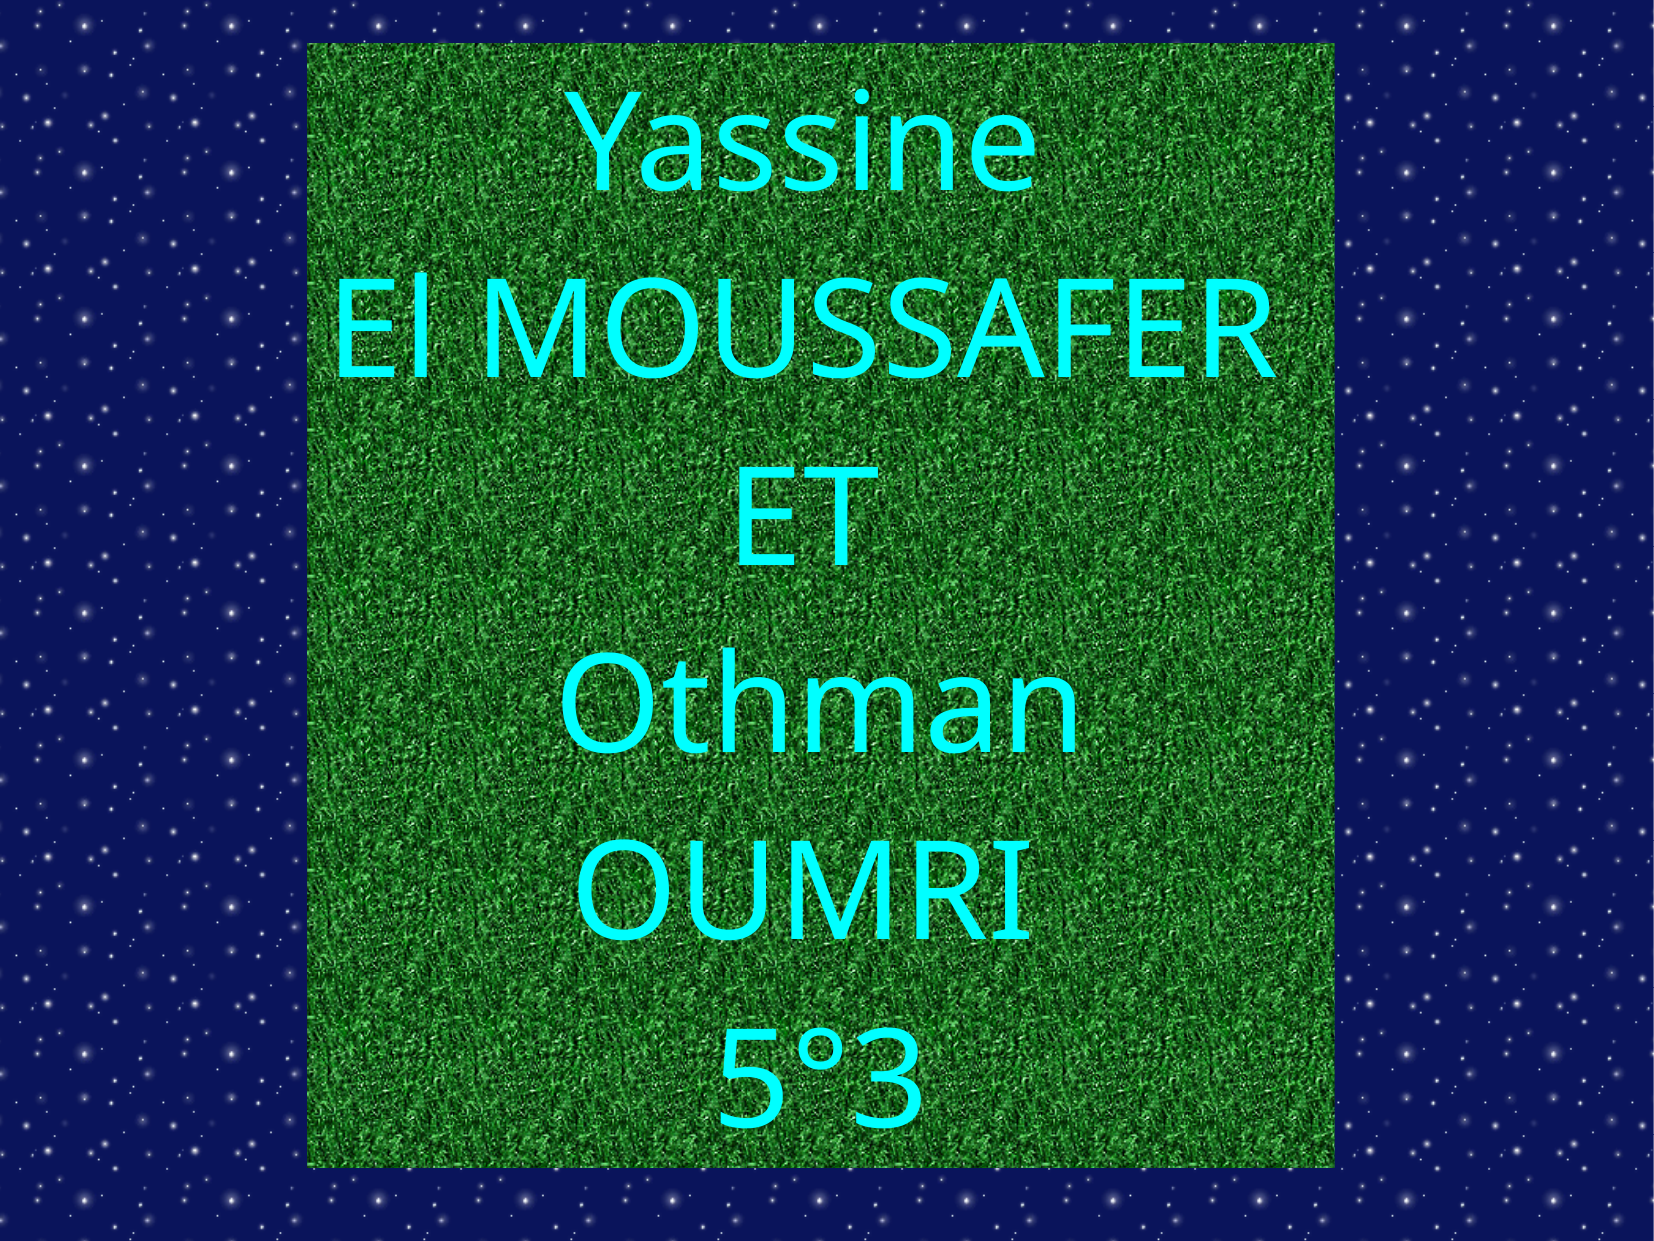

# Yassine El MOUSSAFER ET Othman OUMRI 5°3